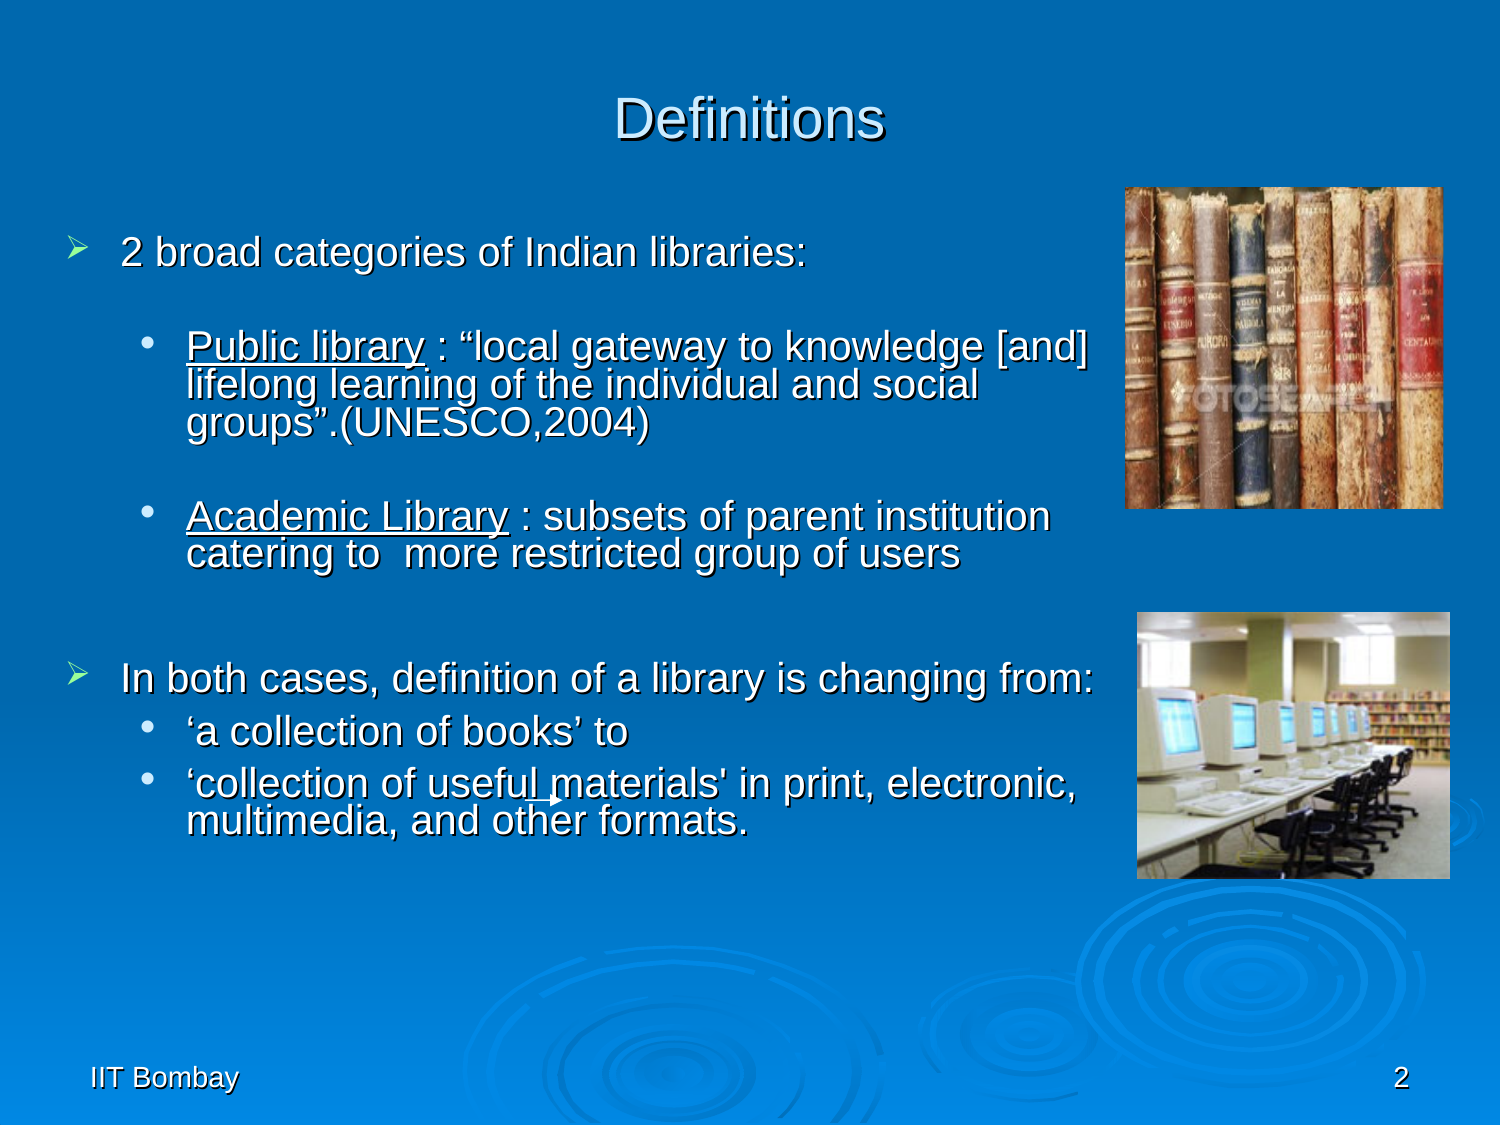

# Definitions
2 broad categories of Indian libraries:
Public library : “local gateway to knowledge [and] lifelong learning of the individual and social groups”.(UNESCO,2004)
Academic Library : subsets of parent institution catering to more restricted group of users
In both cases, definition of a library is changing from:
‘a collection of books’ to
‘collection of useful materials' in print, electronic, multimedia, and other formats.
IIT Bombay
2